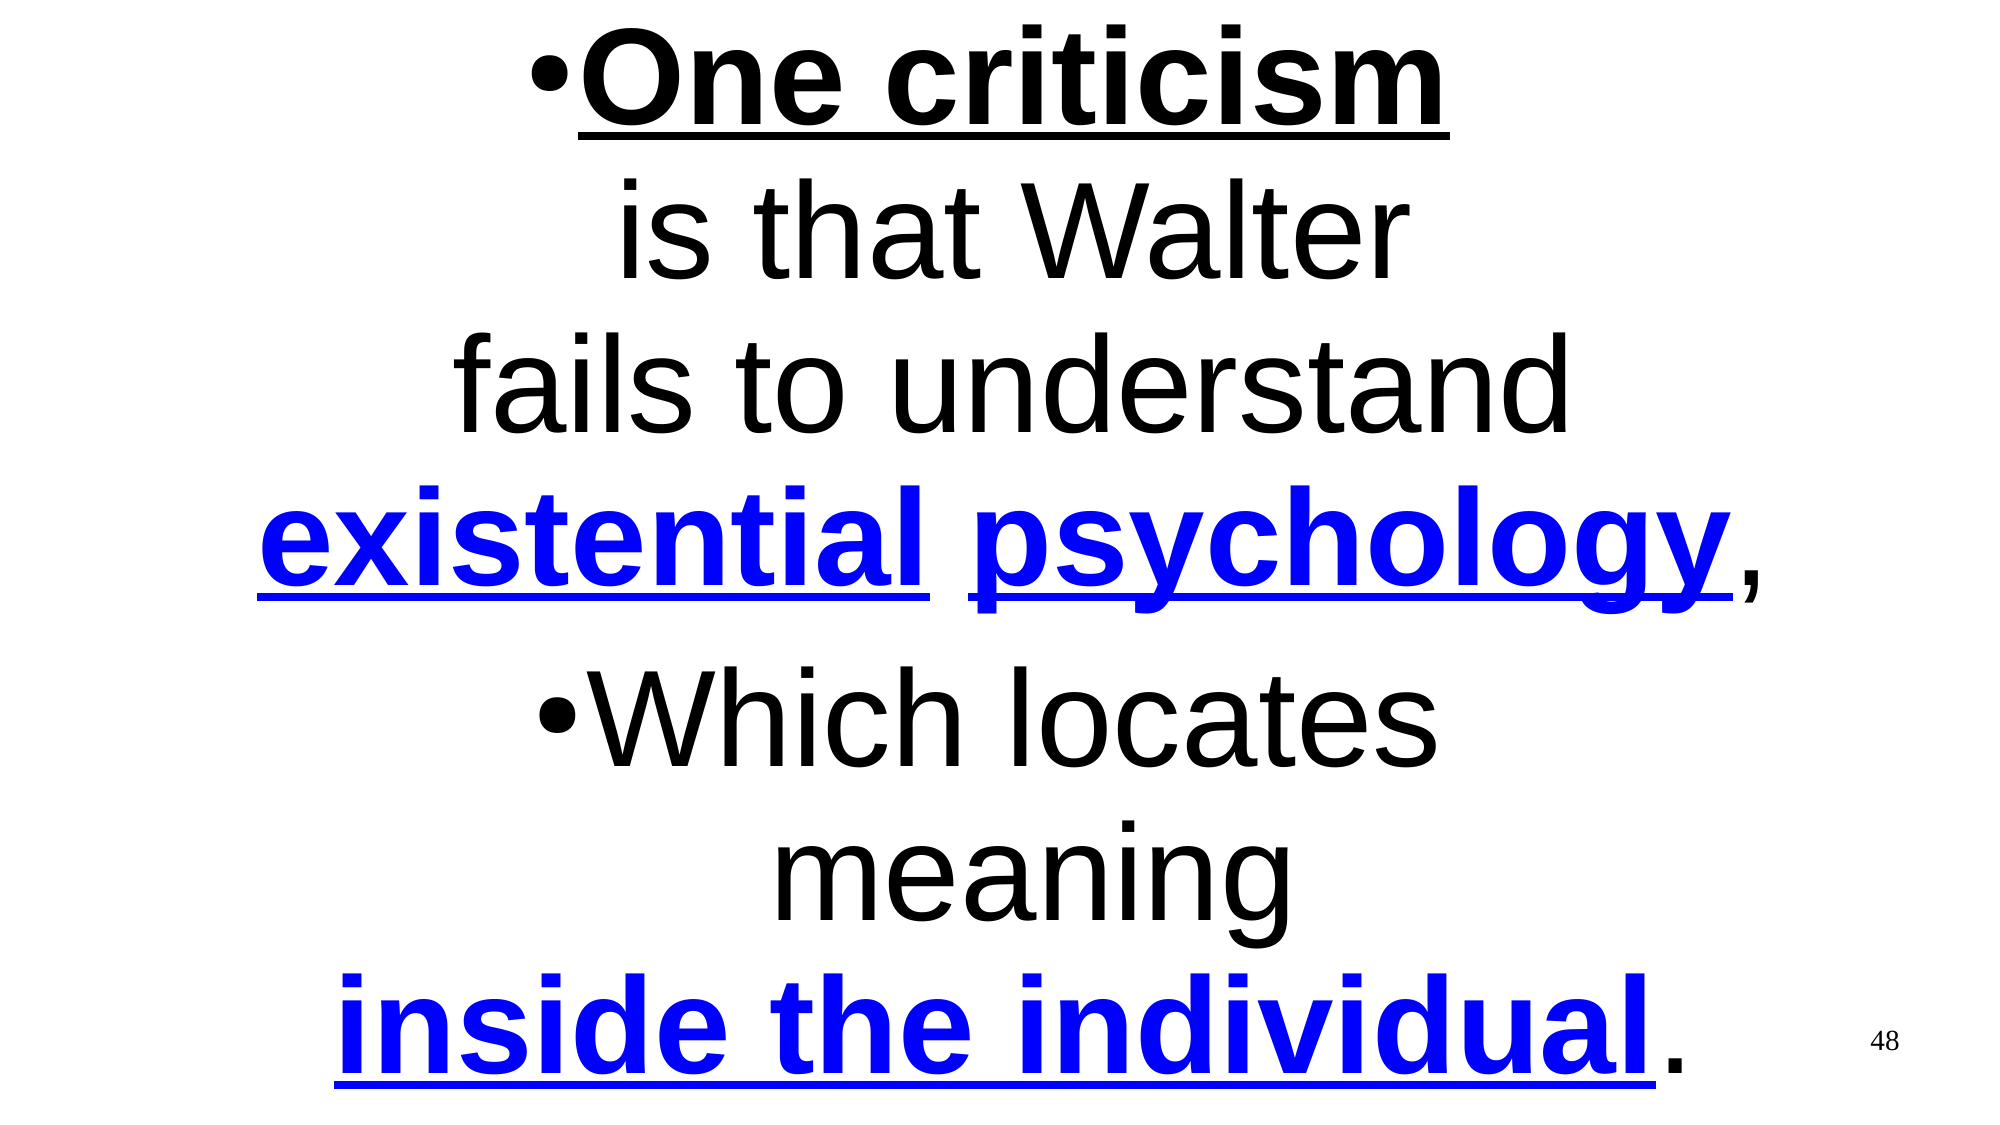

# One criticism is that Walter fails to understand existential psychology,
Which locates
meaning
 inside the individual.
48